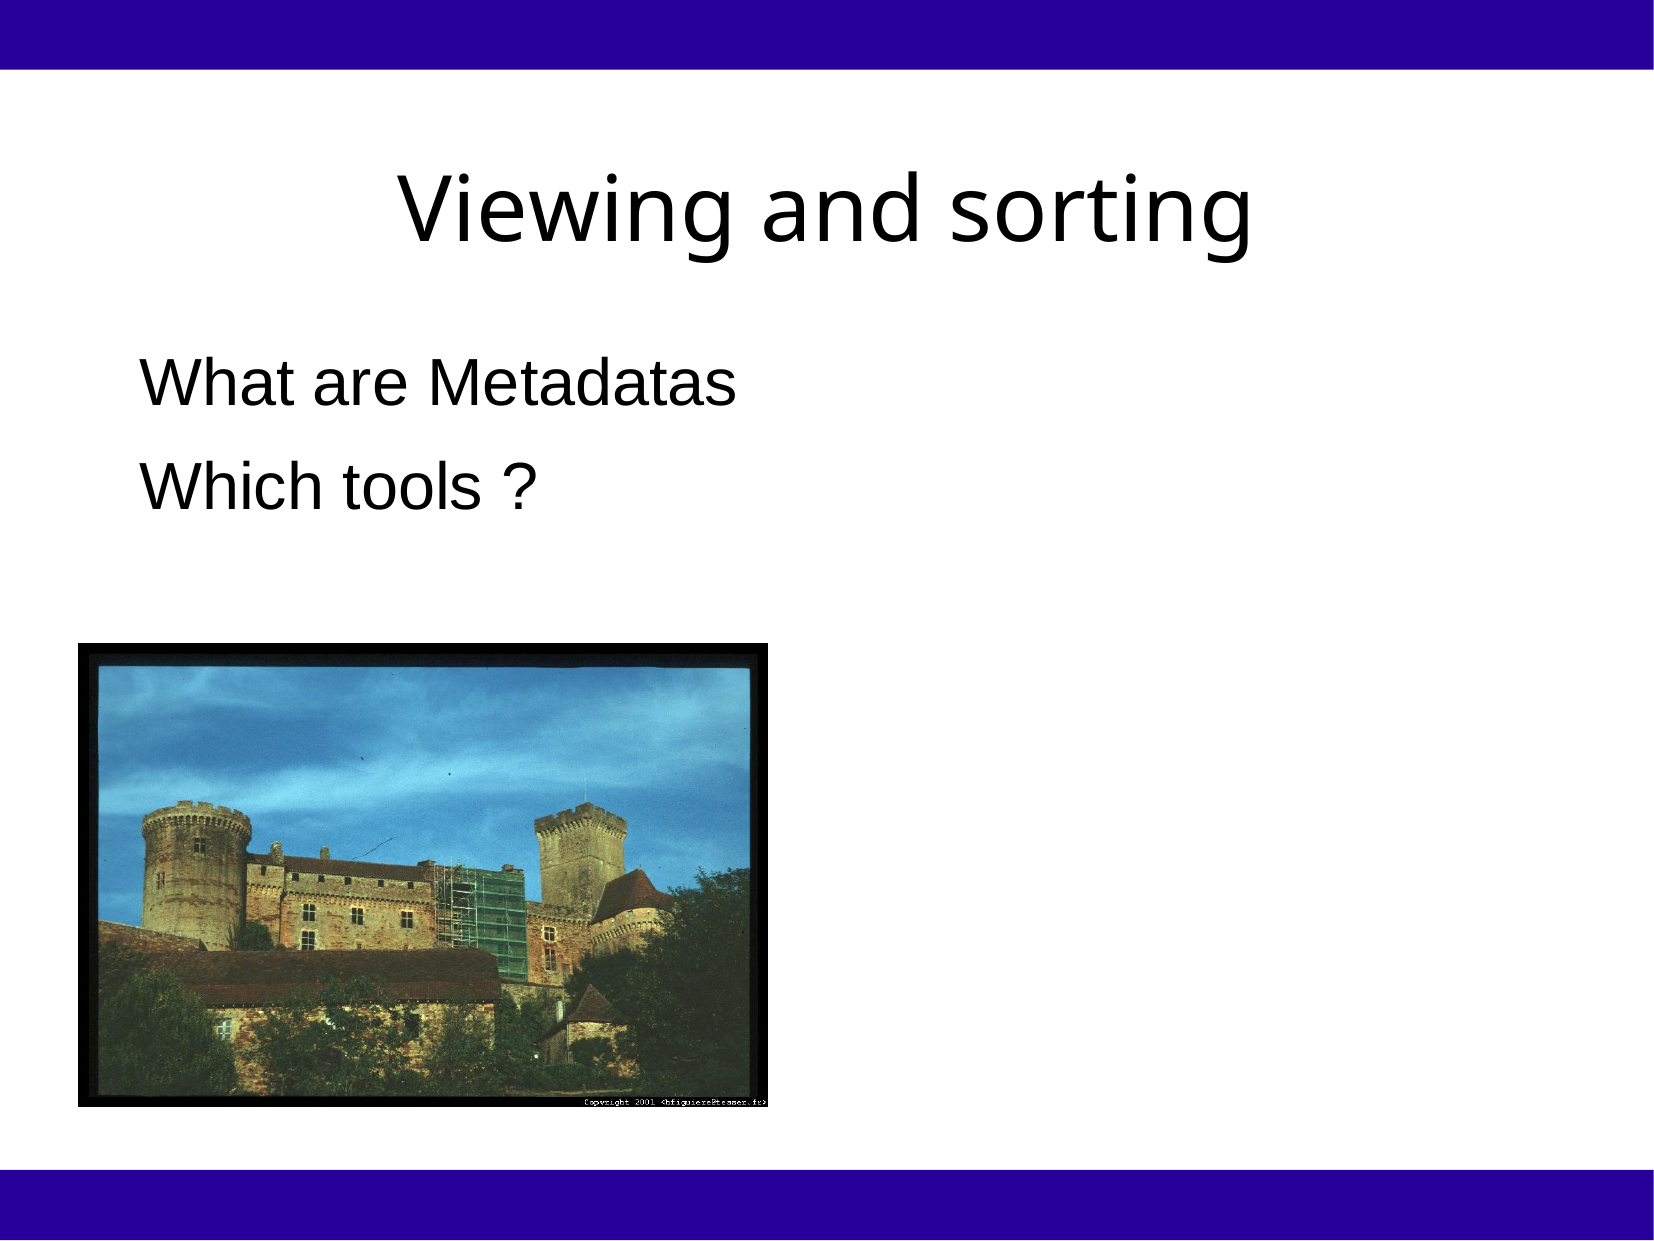

# Viewing and sorting
What are Metadatas
Which tools ?